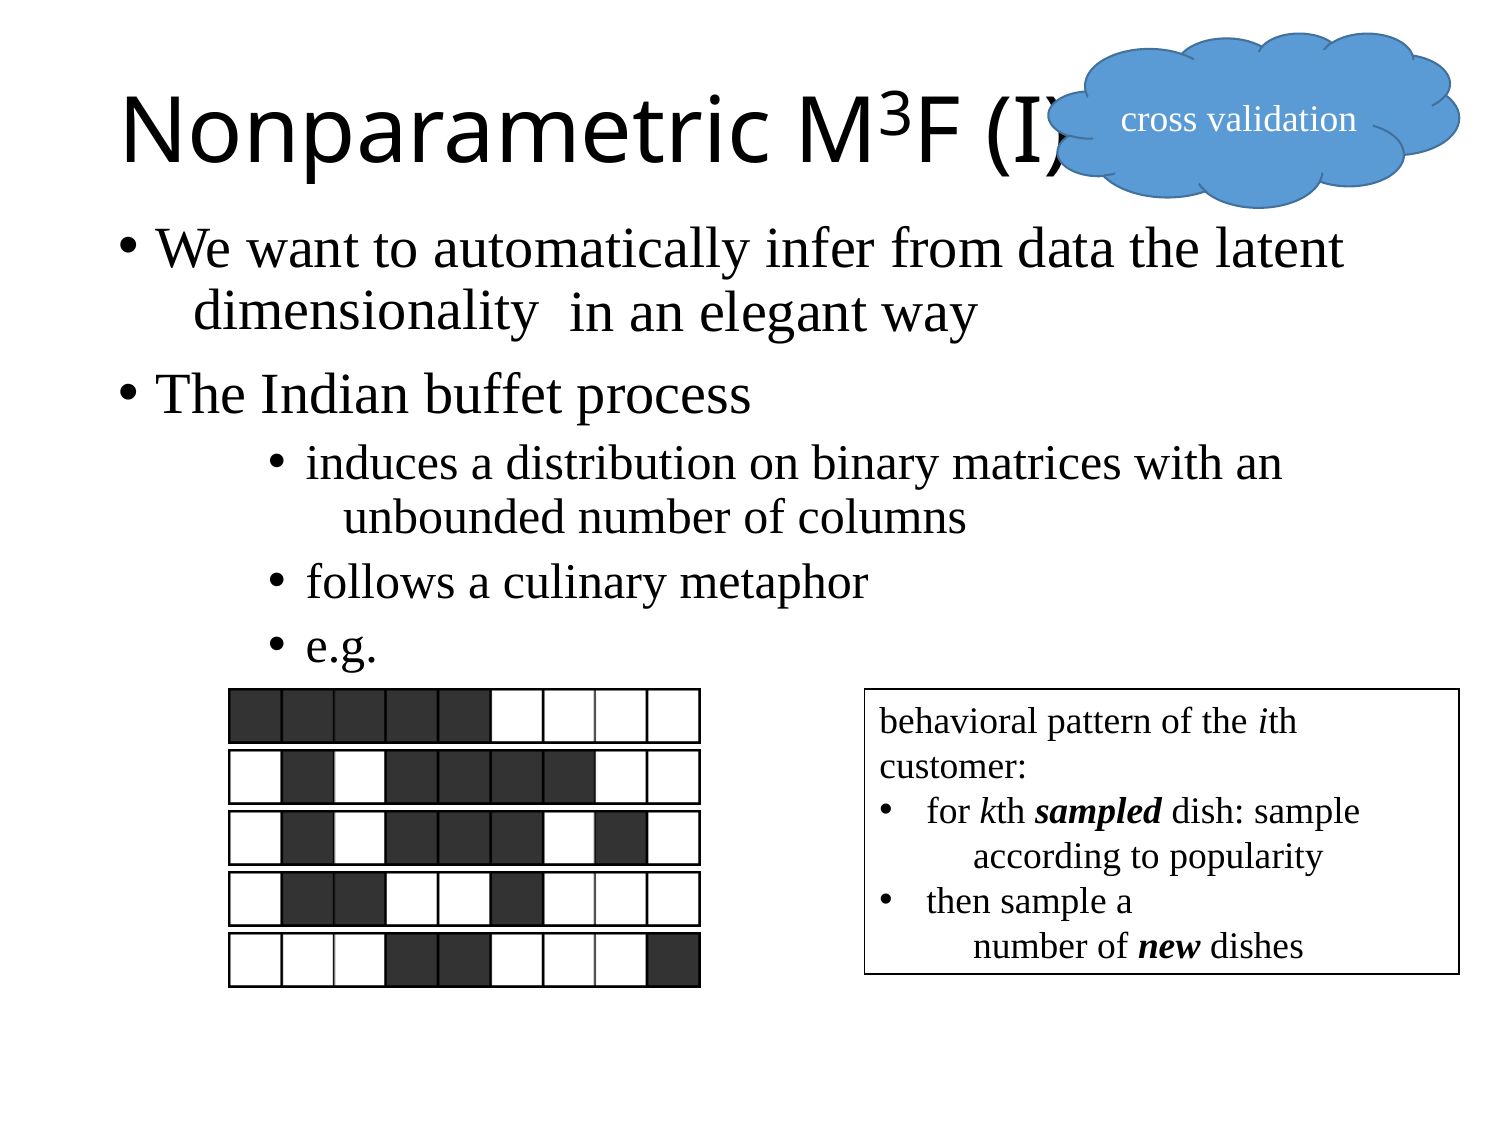

cross validation
Nonparametric M3F (I)
We want to automatically infer from data the latent dimensionality
The Indian buffet process
induces a distribution on binary matrices with an unbounded number of columns
follows a culinary metaphor
e.g.
in an elegant way
behavioral pattern of the ith customer:
for kth sampled dish: sample according to popularity
then sample a number of new dishes